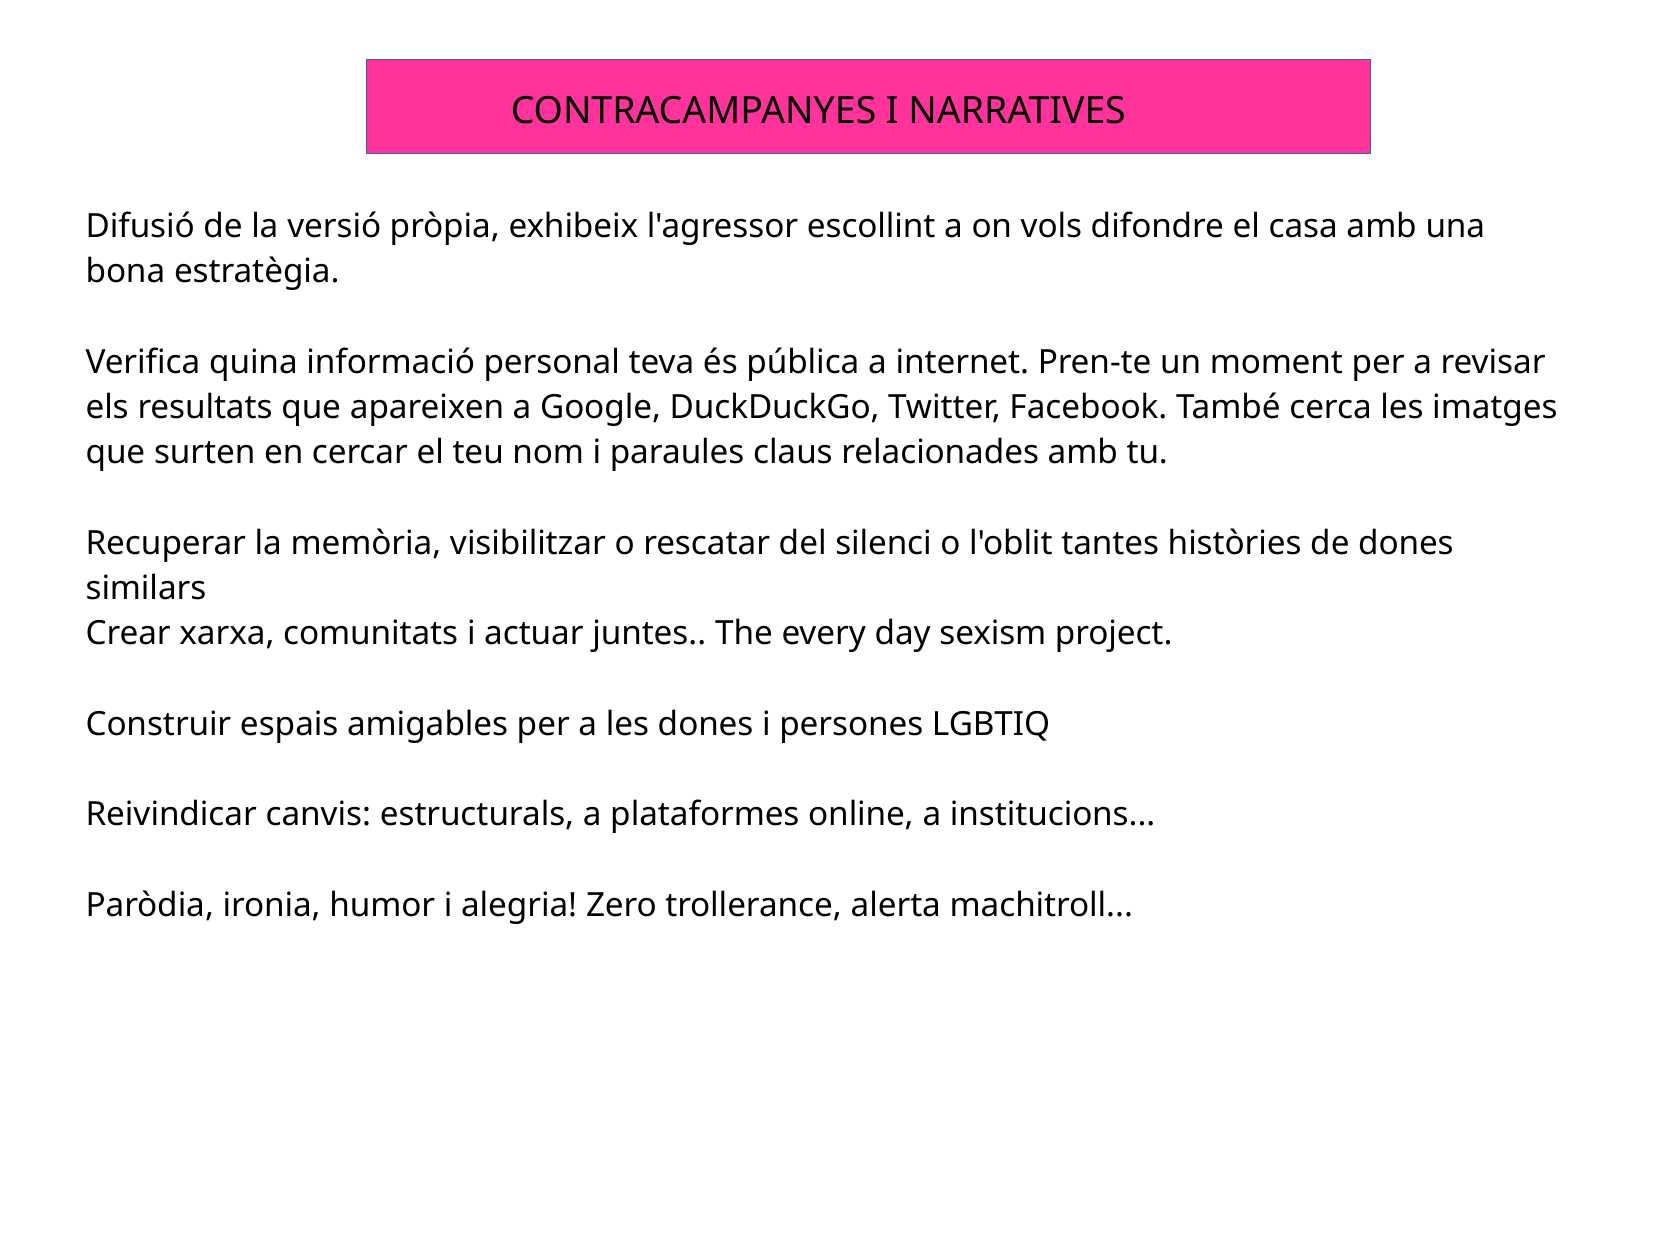

CONTRACAMPANYES I NARRATIVES
Difusió de la versió pròpia, exhibeix l'agressor escollint a on vols difondre el casa amb una bona estratègia.
Verifica quina informació personal teva és pública a internet. Pren-te un moment per a revisar els resultats que apareixen a Google, DuckDuckGo, Twitter, Facebook. També cerca les imatges que surten en cercar el teu nom i paraules claus relacionades amb tu.
Recuperar la memòria, visibilitzar o rescatar del silenci o l'oblit tantes històries de dones similars
Crear xarxa, comunitats i actuar juntes.. The every day sexism project.
Construir espais amigables per a les dones i persones LGBTIQ
Reivindicar canvis: estructurals, a plataformes online, a institucions...
Paròdia, ironia, humor i alegria! Zero trollerance, alerta machitroll...